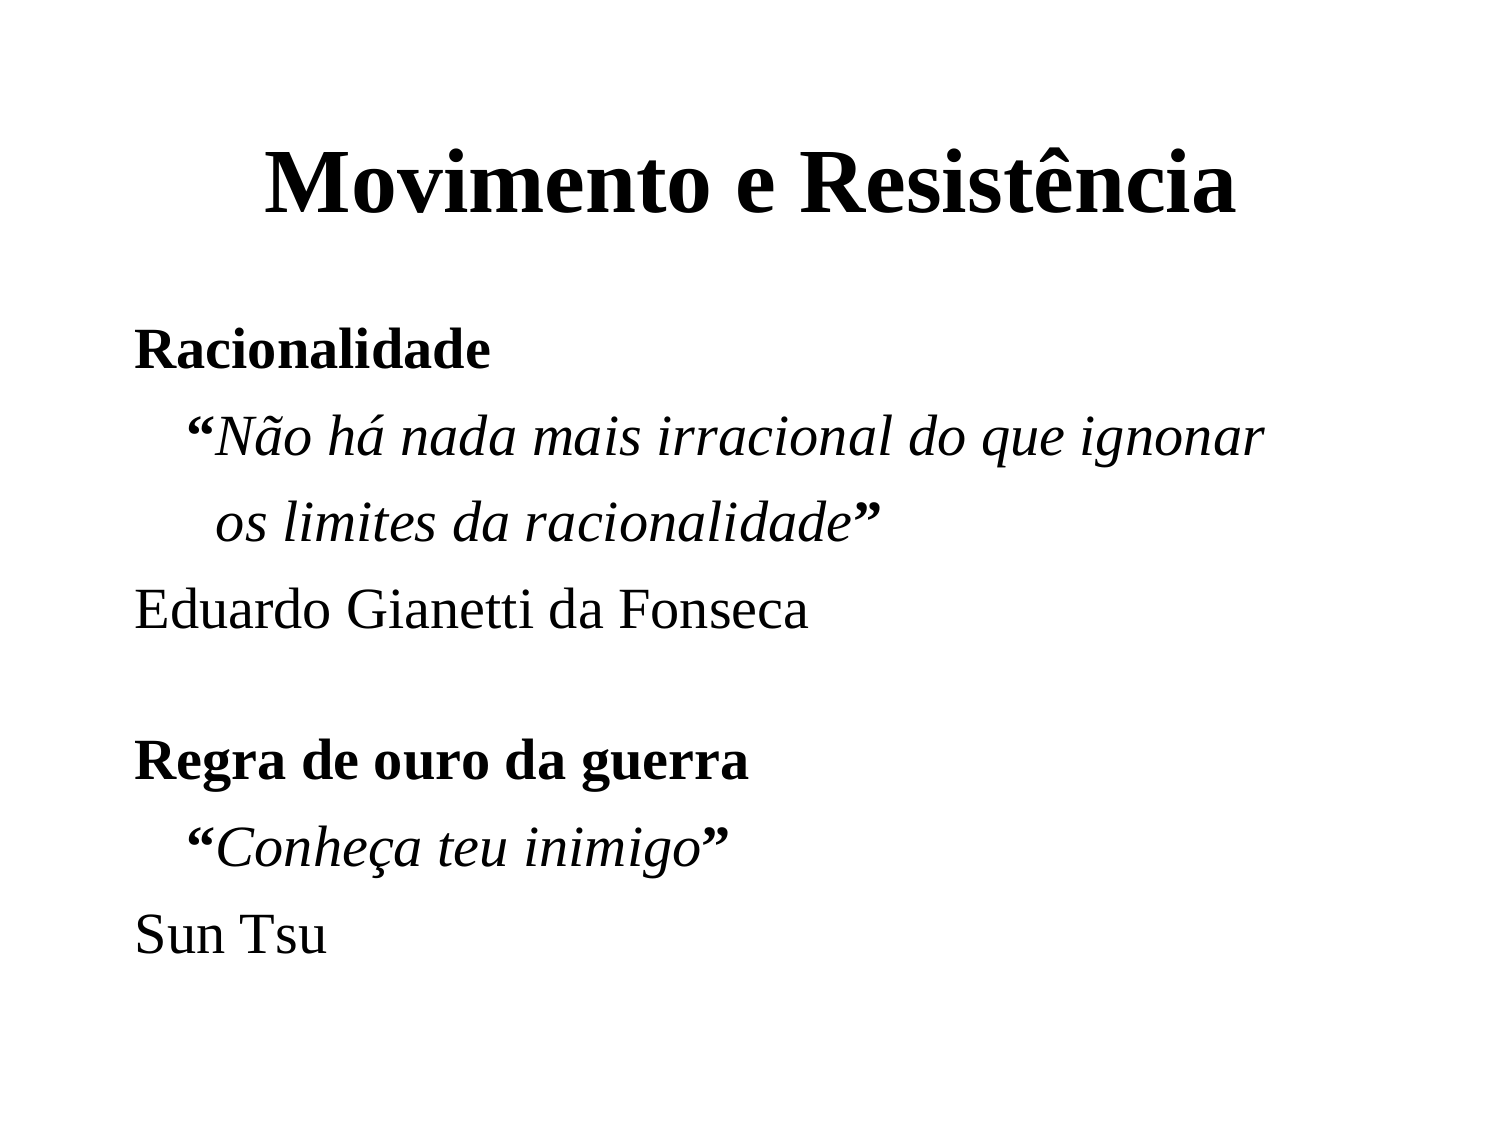

# Movimento e Resistência
Racionalidade
 “Não há nada mais irracional do que ignonar
os limites da racionalidade”
Eduardo Gianetti da Fonseca
Regra de ouro da guerra
 “Conheça teu inimigo”
Sun Tsu